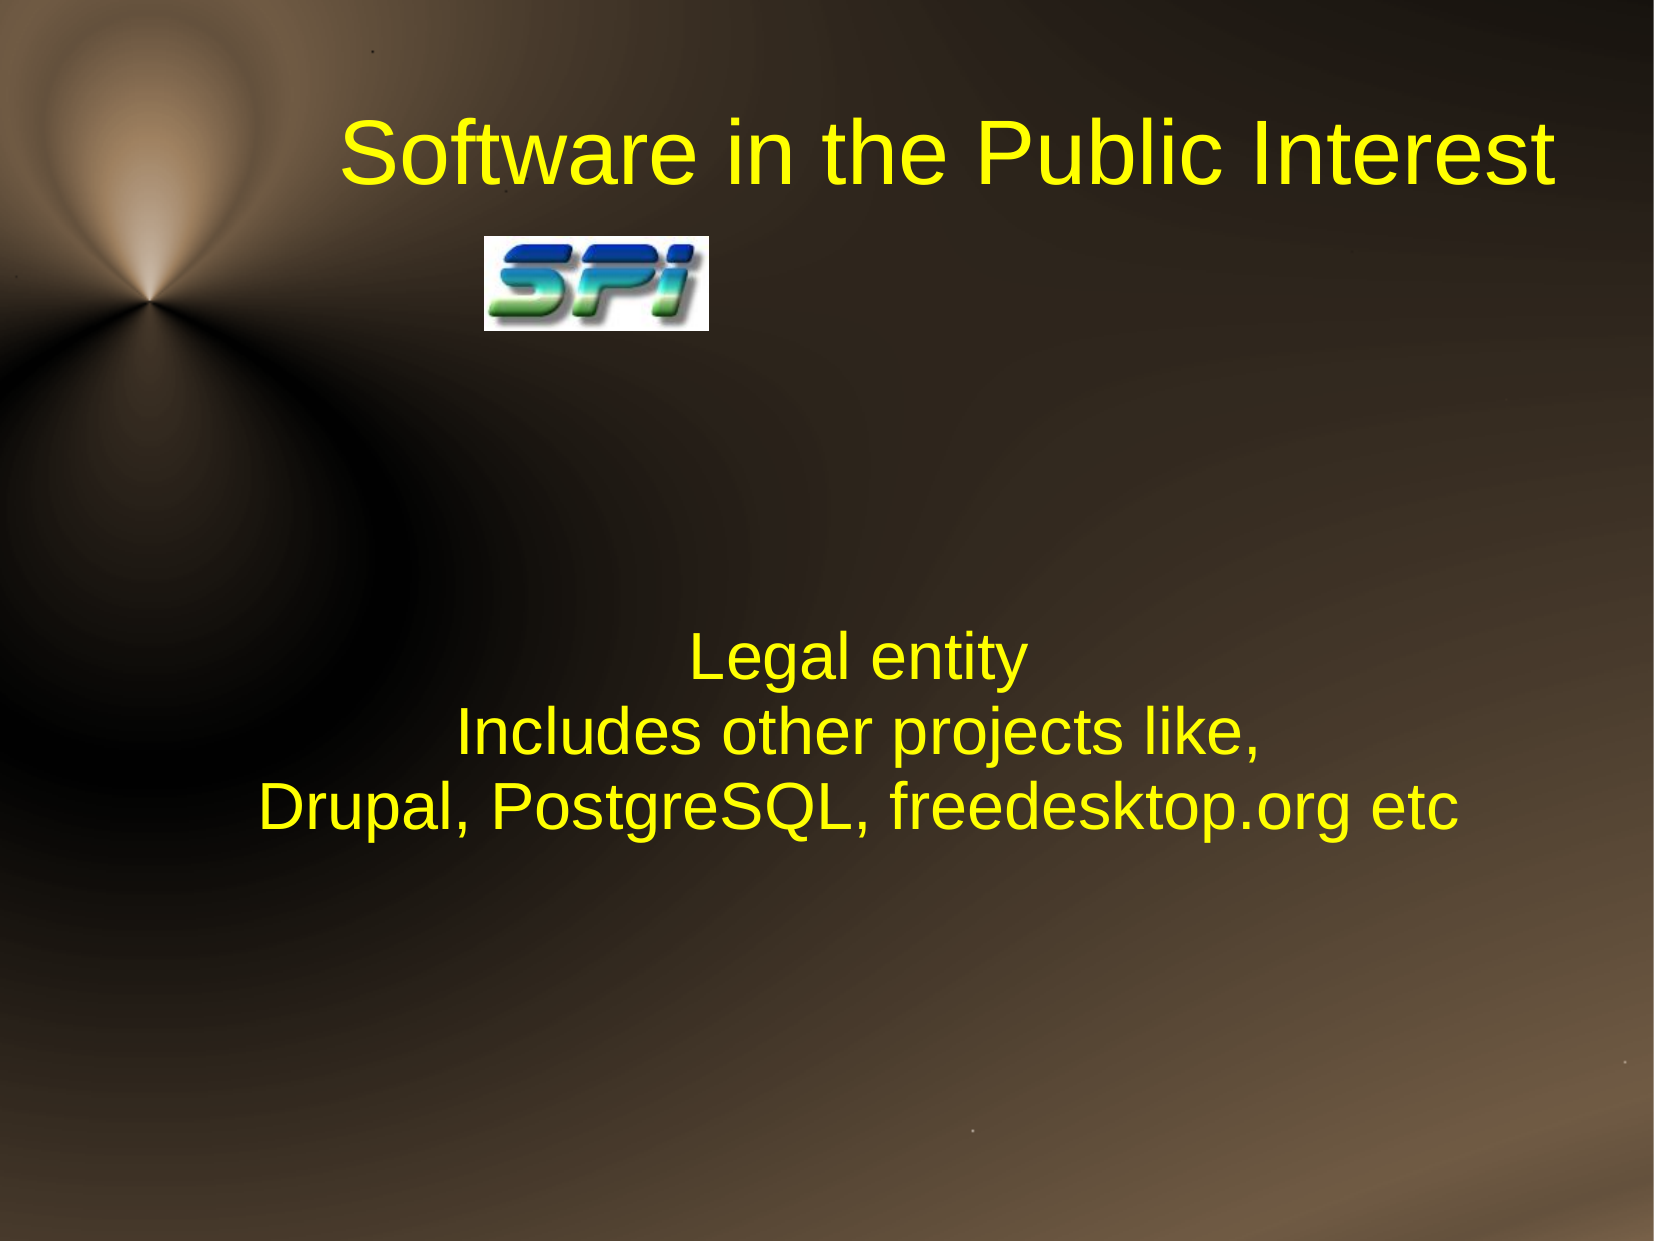

# Software in the Public Interest
Legal entity
Includes other projects like,
Drupal, PostgreSQL, freedesktop.org etc